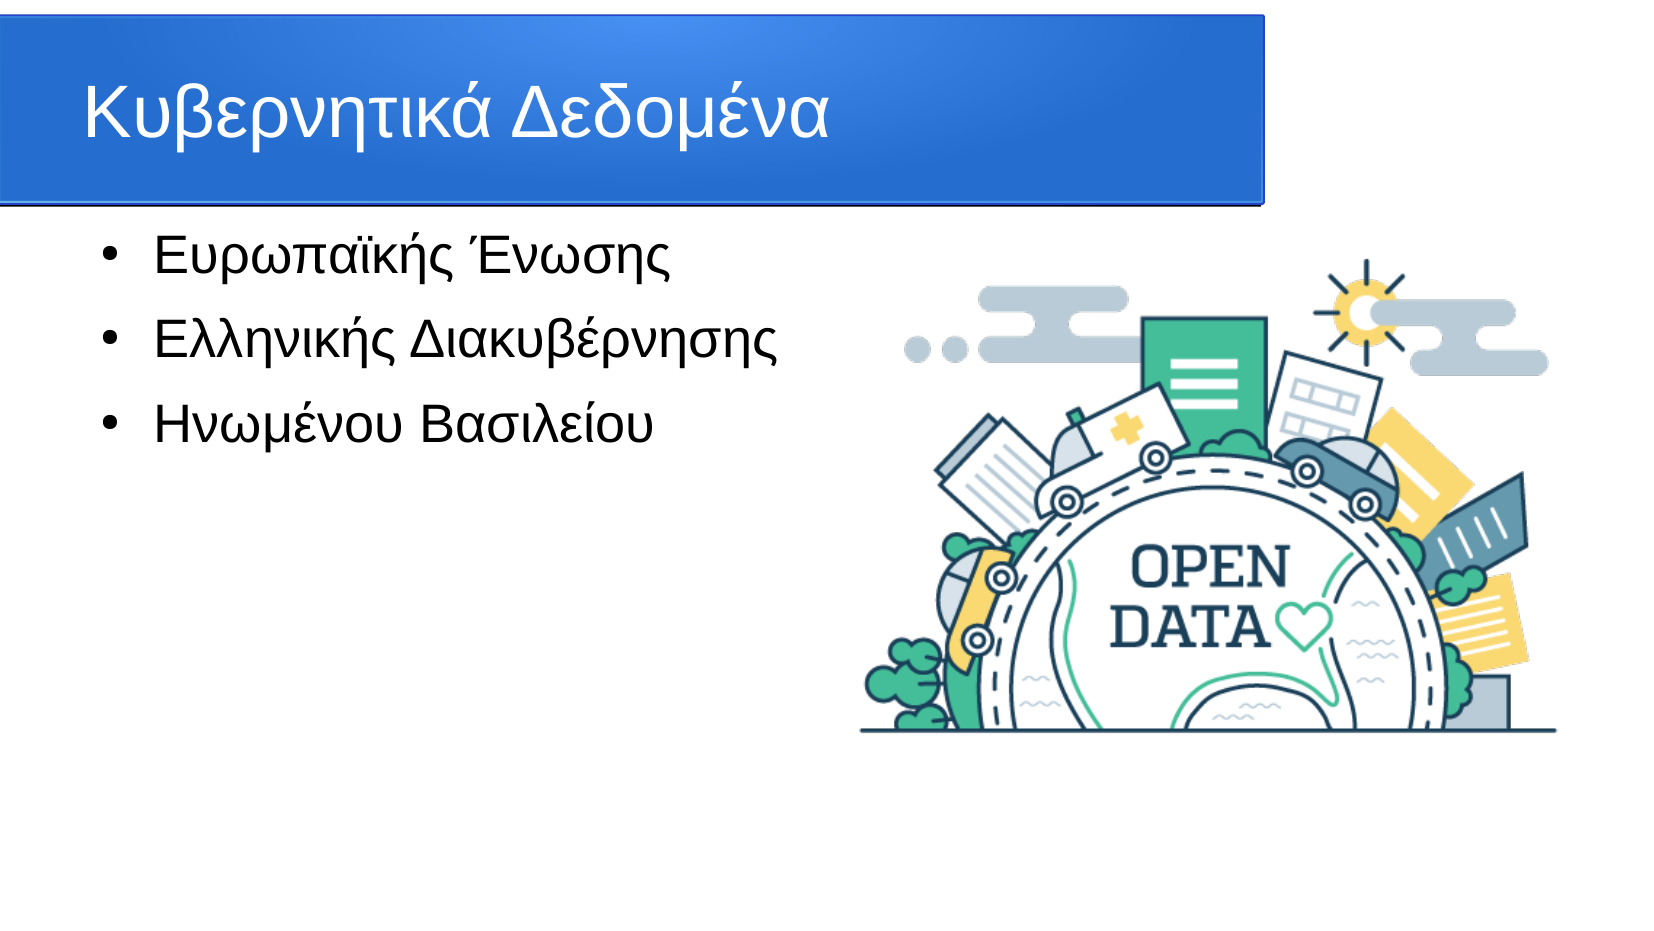

# Κυβερνητικά Δεδομένα
Ευρωπαϊκής Ένωσης
Ελληνικής Διακυβέρνησης
Ηνωμένου Βασιλείου